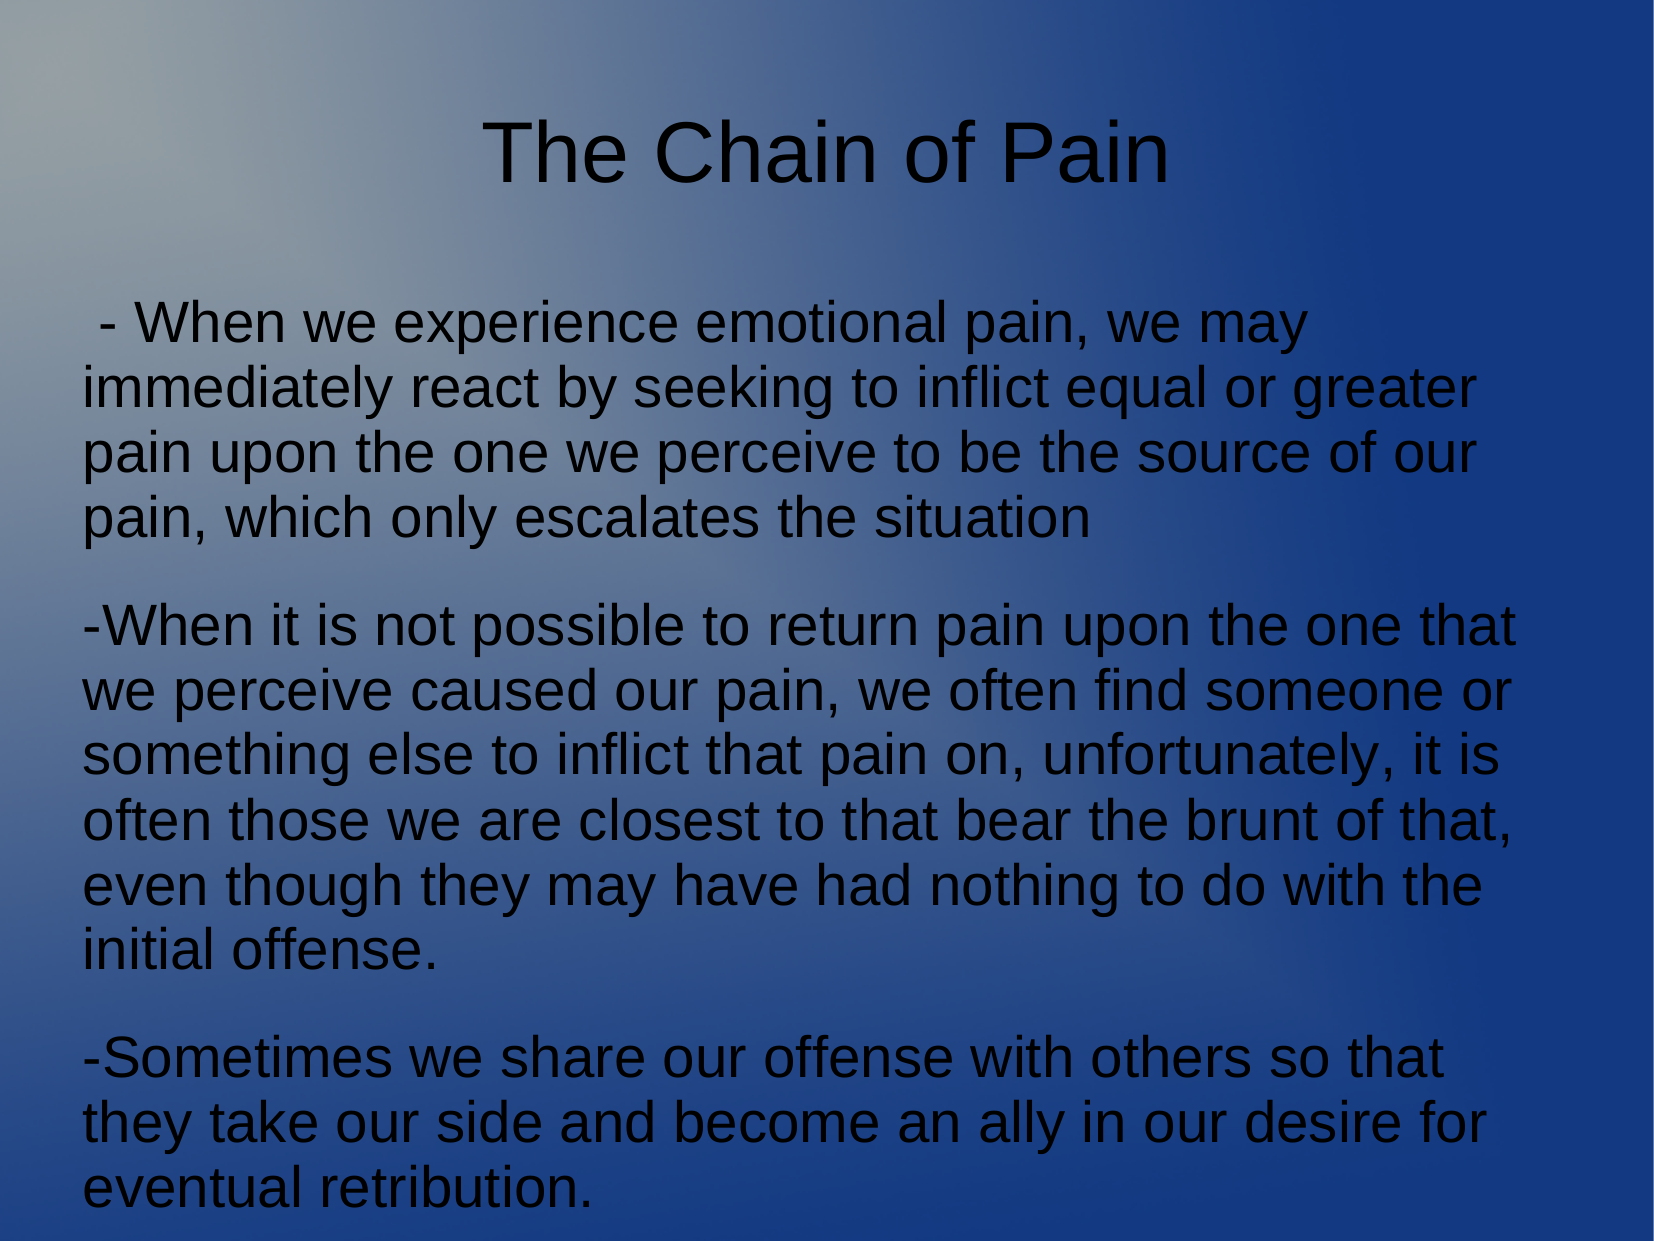

# The Chain of Pain
 - When we experience emotional pain, we may immediately react by seeking to inflict equal or greater pain upon the one we perceive to be the source of our pain, which only escalates the situation
-When it is not possible to return pain upon the one that we perceive caused our pain, we often find someone or something else to inflict that pain on, unfortunately, it is often those we are closest to that bear the brunt of that, even though they may have had nothing to do with the initial offense.
-Sometimes we share our offense with others so that they take our side and become an ally in our desire for eventual retribution.